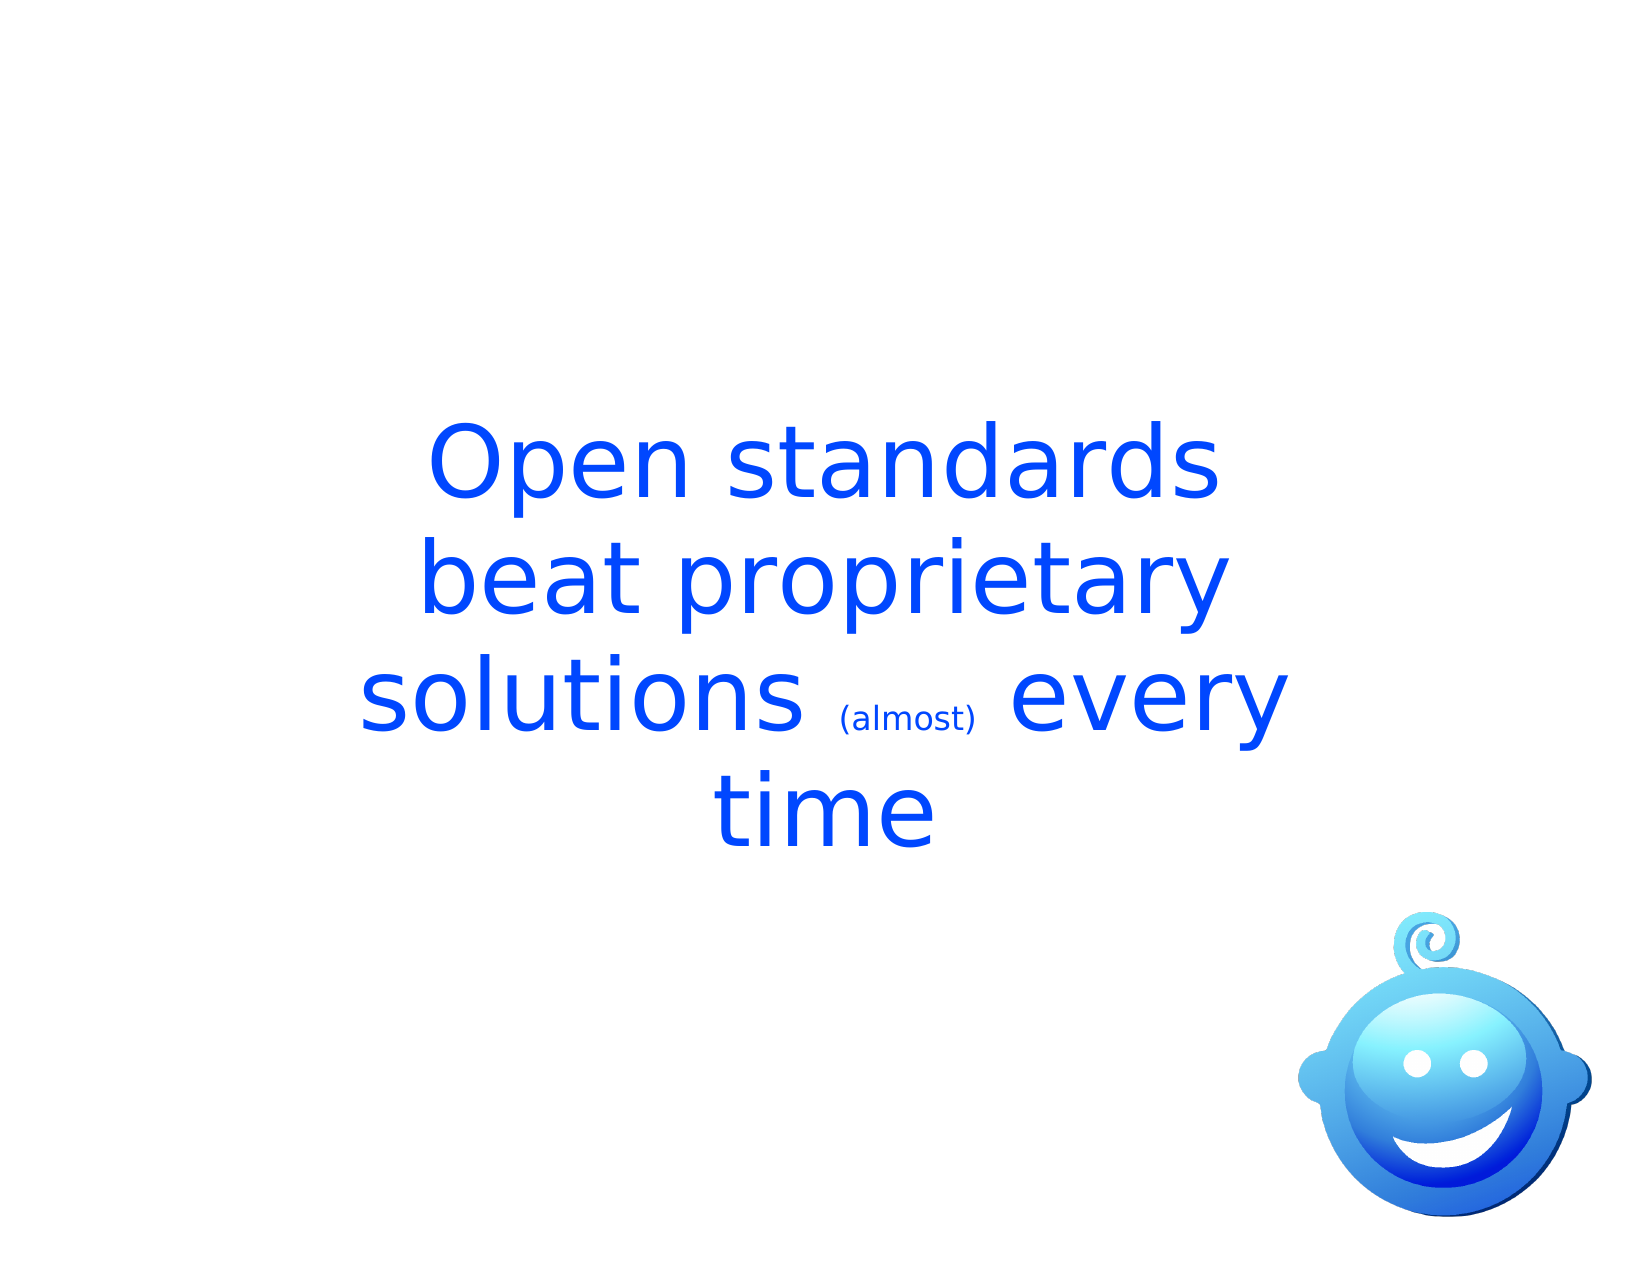

Open standards beat proprietary solutions (almost) every time